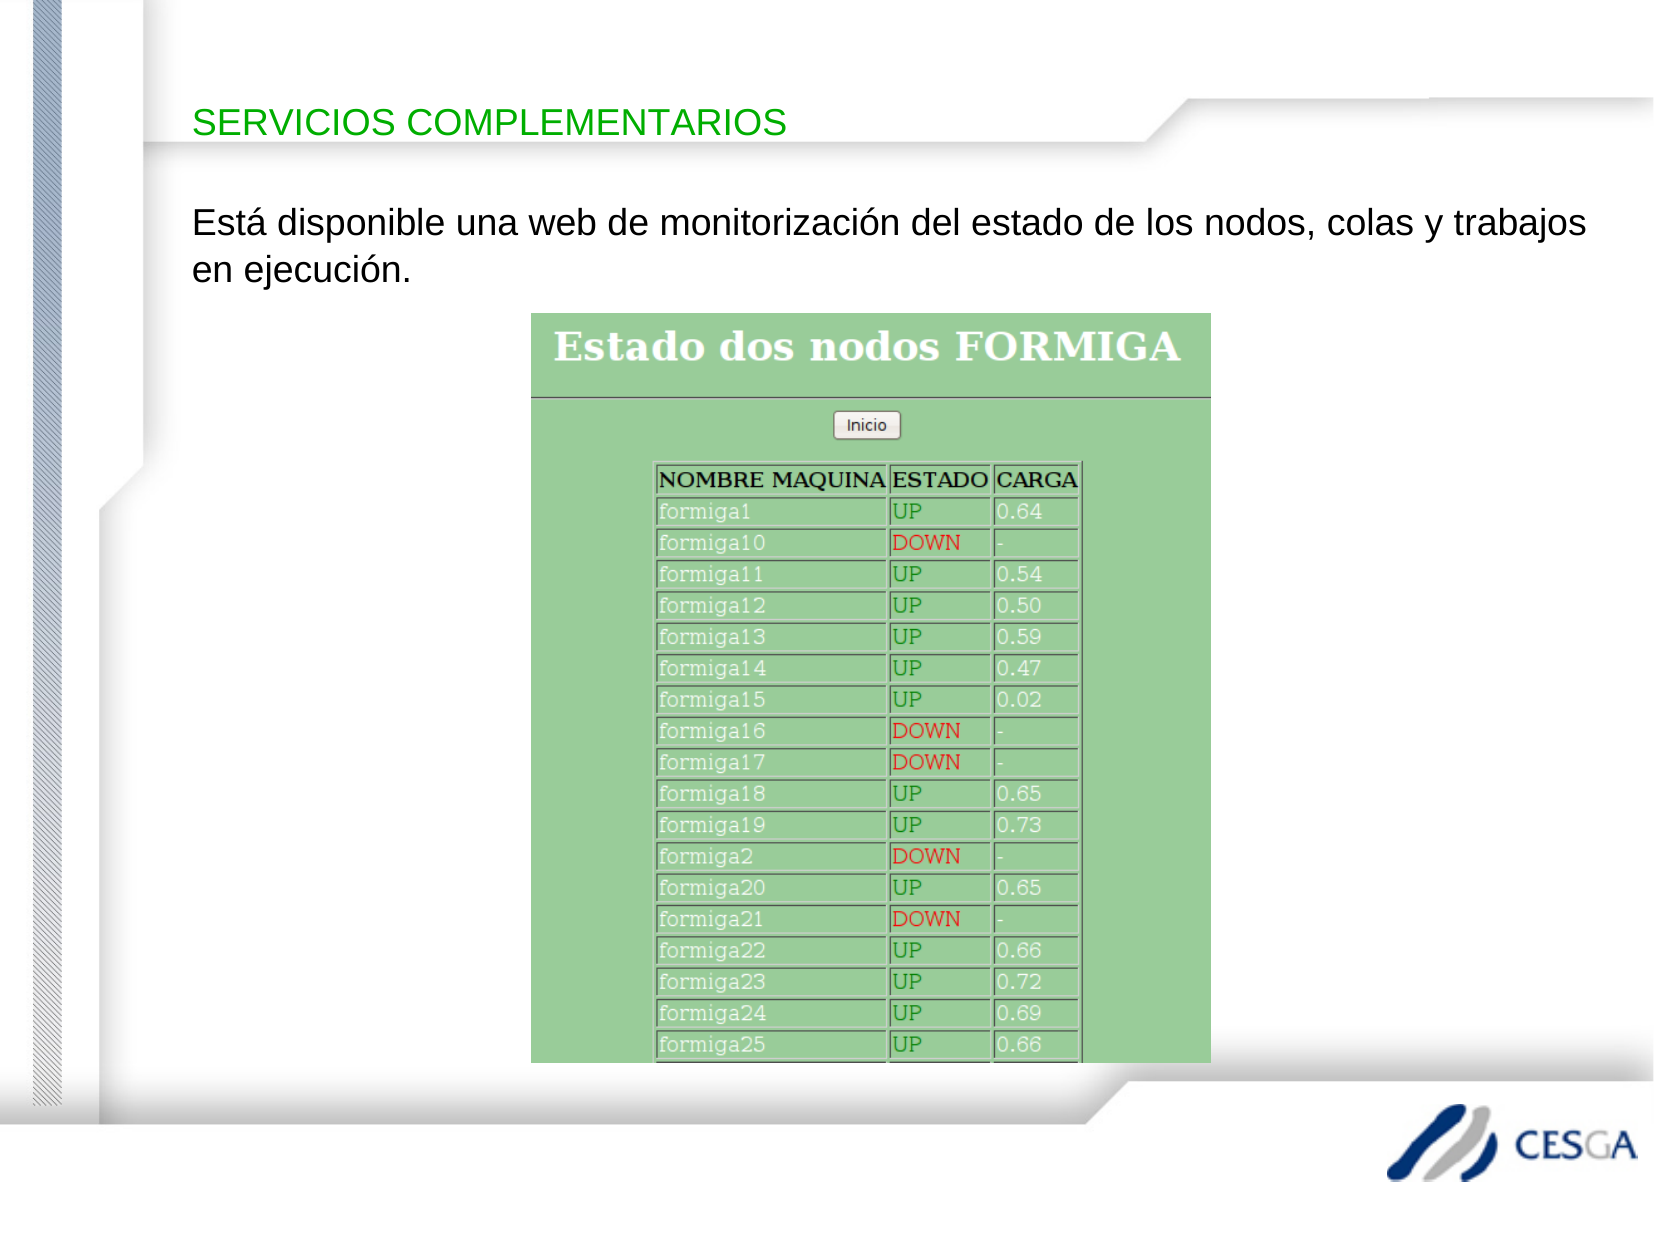

SERVICIOS COMPLEMENTARIOS
Está disponible una web de monitorización del estado de los nodos, colas y trabajos en ejecución.